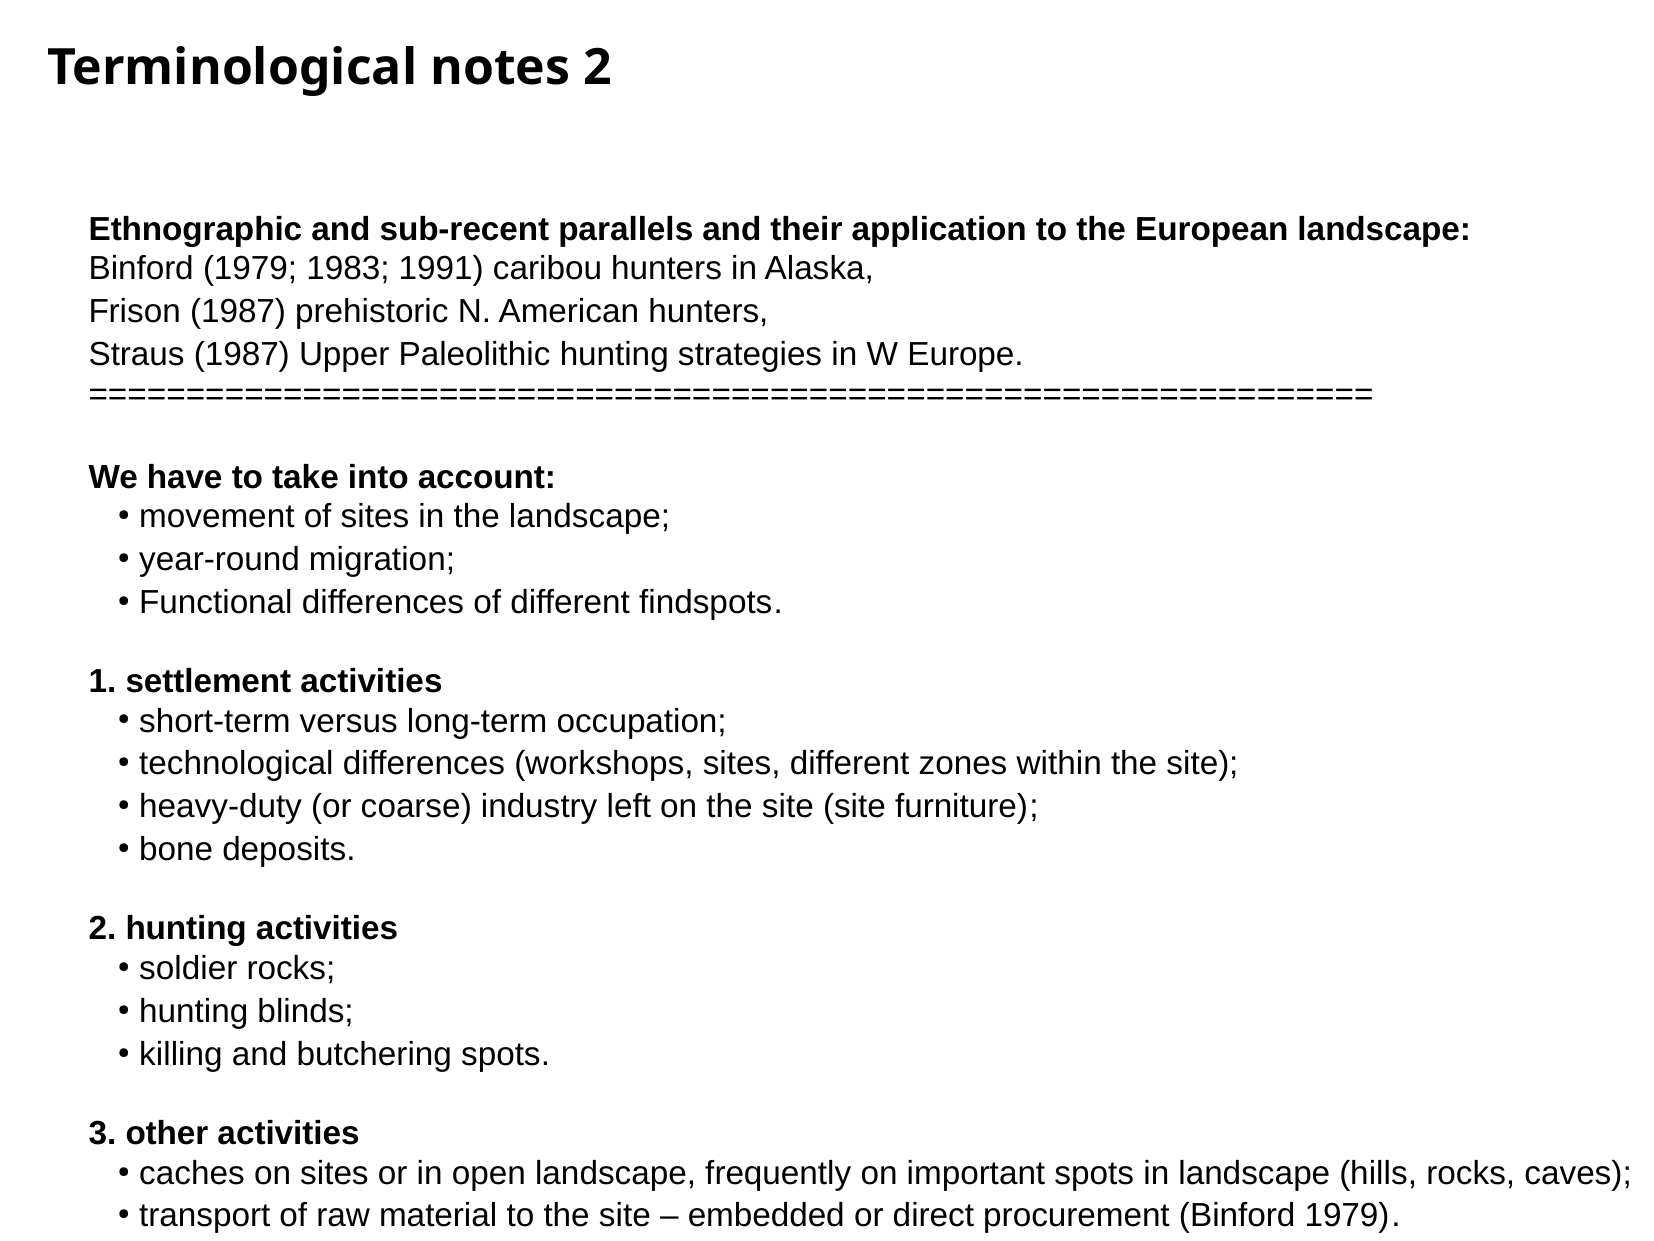

# Terminological notes 2
Ethnographic and sub-recent parallels and their application to the European landscape:
Binford (1979; 1983; 1991) caribou hunters in Alaska,
Frison (1987) prehistoric N. American hunters,
Straus (1987) Upper Paleolithic hunting strategies in W Europe.
==================================================================
We have to take into account:
 movement of sites in the landscape;
 year-round migration;
 Functional differences of different findspots‏.
1. settlement activities
 short-term versus long-term occupation;
 technological differences (workshops, sites, different zones within the site);
 heavy-duty (or coarse) industry left on the site (site furniture)‏;
 bone deposits.
2. hunting activities
 soldier rocks;
 hunting blinds;
 killing and butchering spots.
3. other activities
 caches on sites or in open landscape, frequently on important spots in landscape (hills, rocks, caves);
 transport of raw material to the site – embedded or direct procurement (Binford 1979)‏.